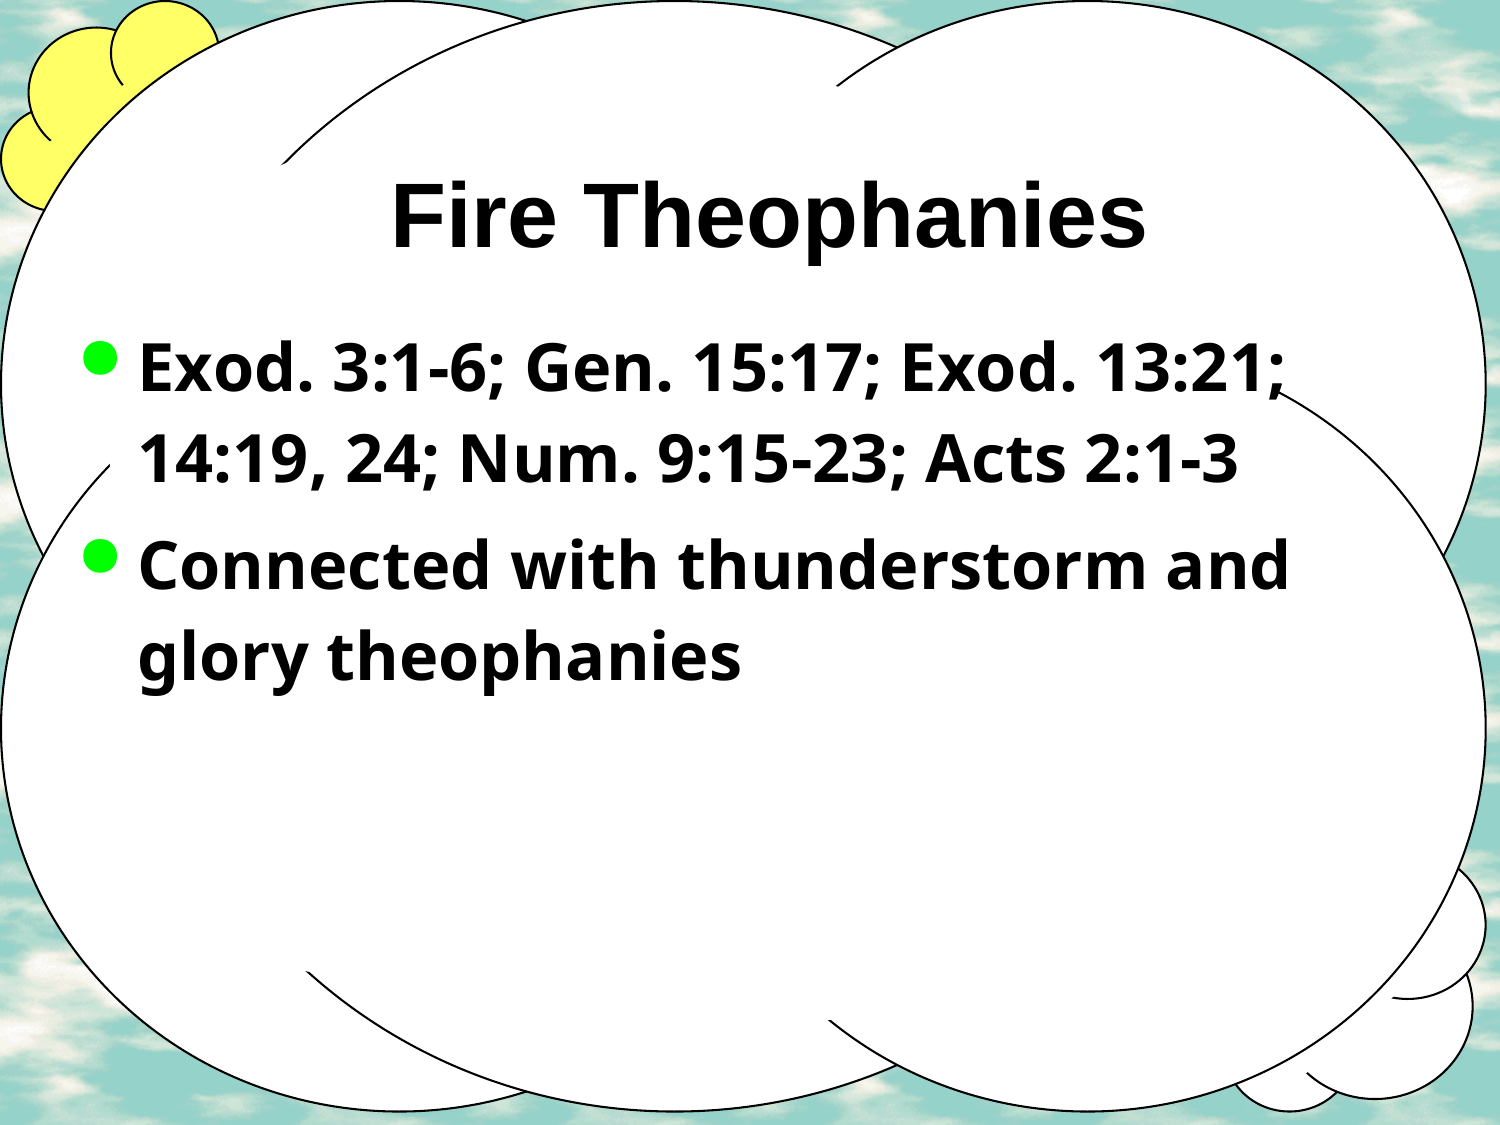

# Fire Theophanies
Exod. 3:1-6; Gen. 15:17; Exod. 13:21; 14:19, 24; Num. 9:15-23; Acts 2:1-3
Connected with thunderstorm and glory theophanies